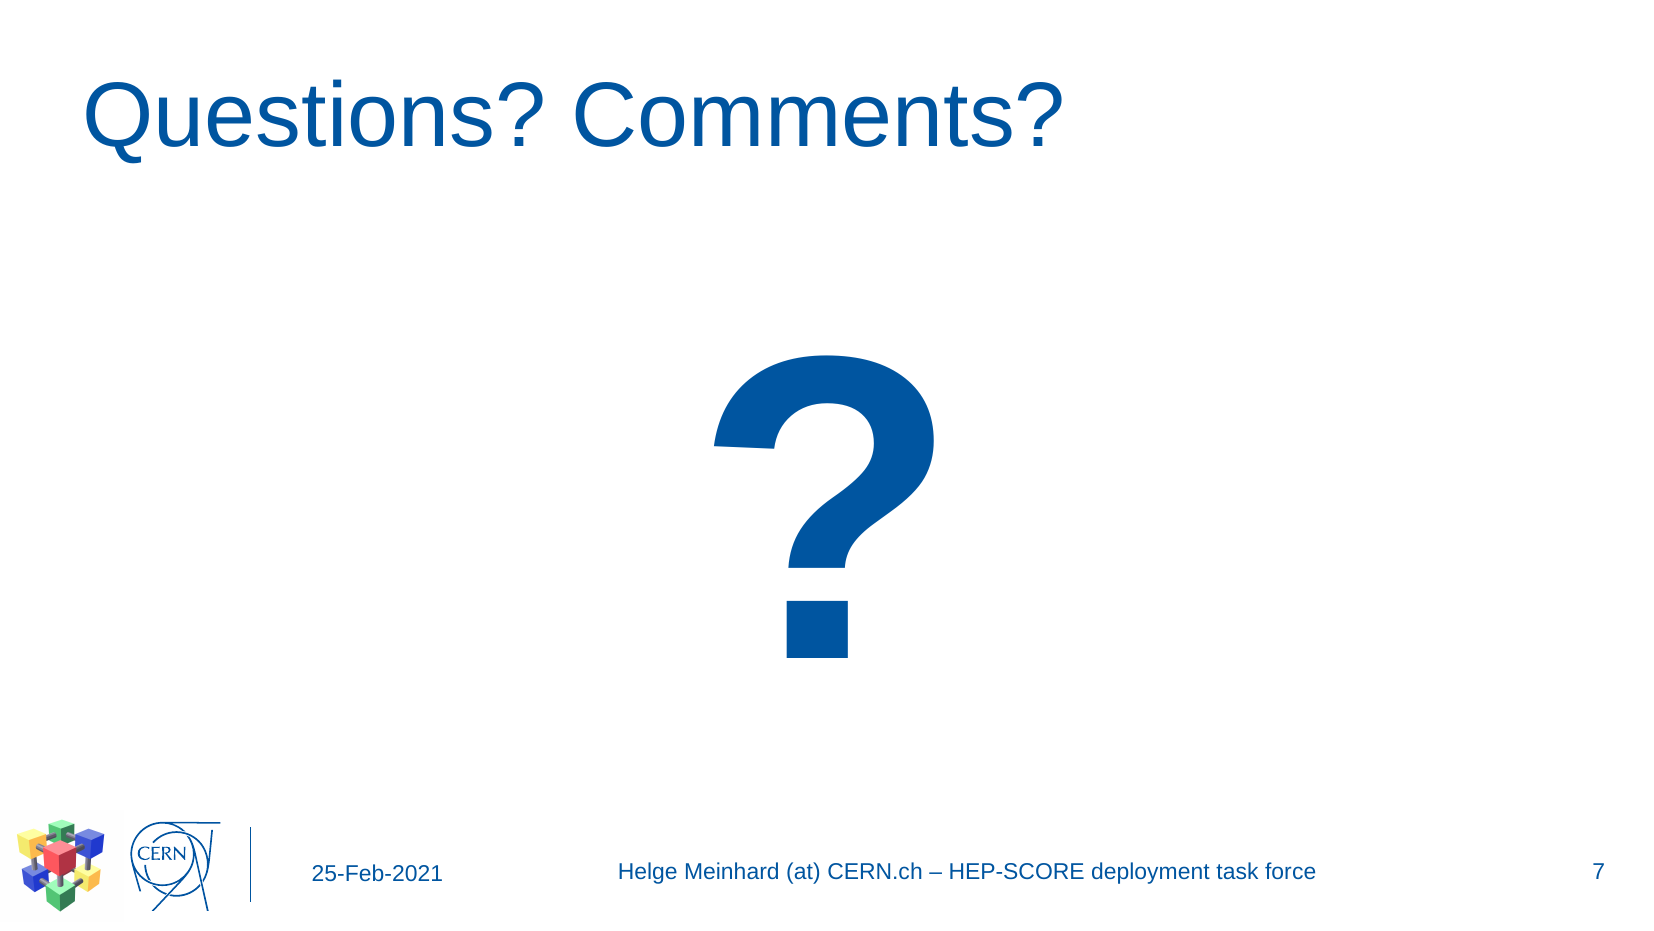

# Questions? Comments?
?
Helge Meinhard (at) CERN.ch – HEP-SCORE deployment task force
7
25-Feb-2021